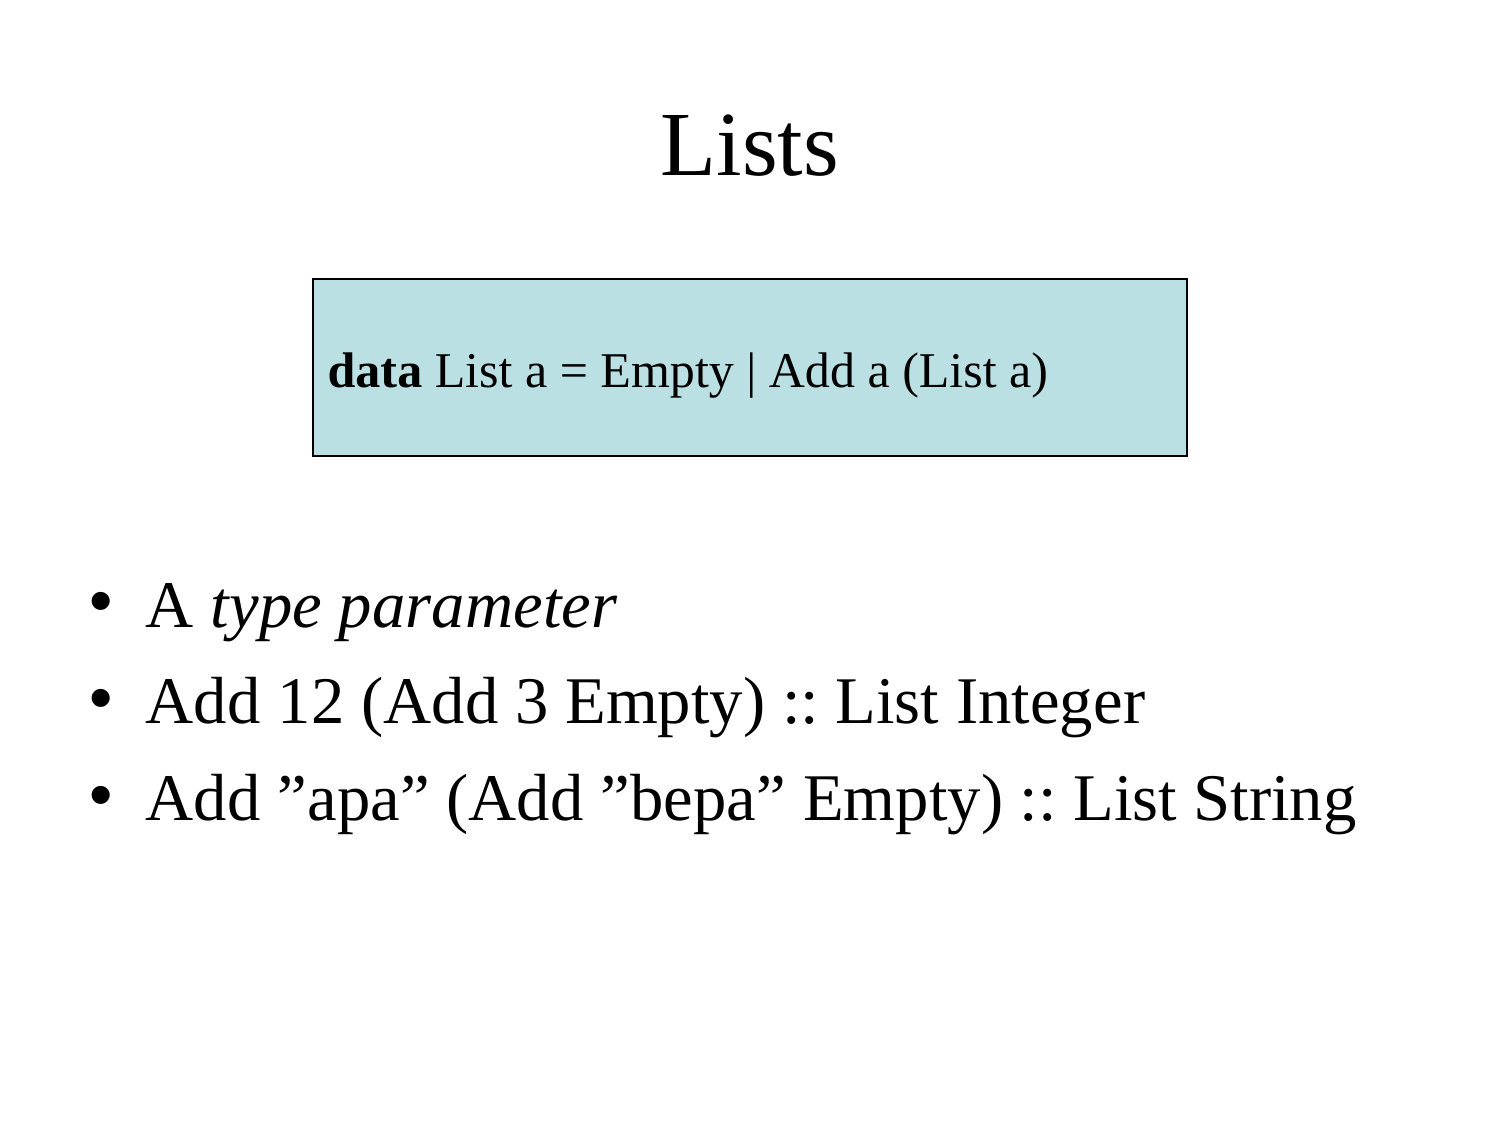

# Lists
A type parameter
Add 12 (Add 3 Empty) :: List Integer
Add ”apa” (Add ”bepa” Empty) :: List String
data List a = Empty | Add a (List a)